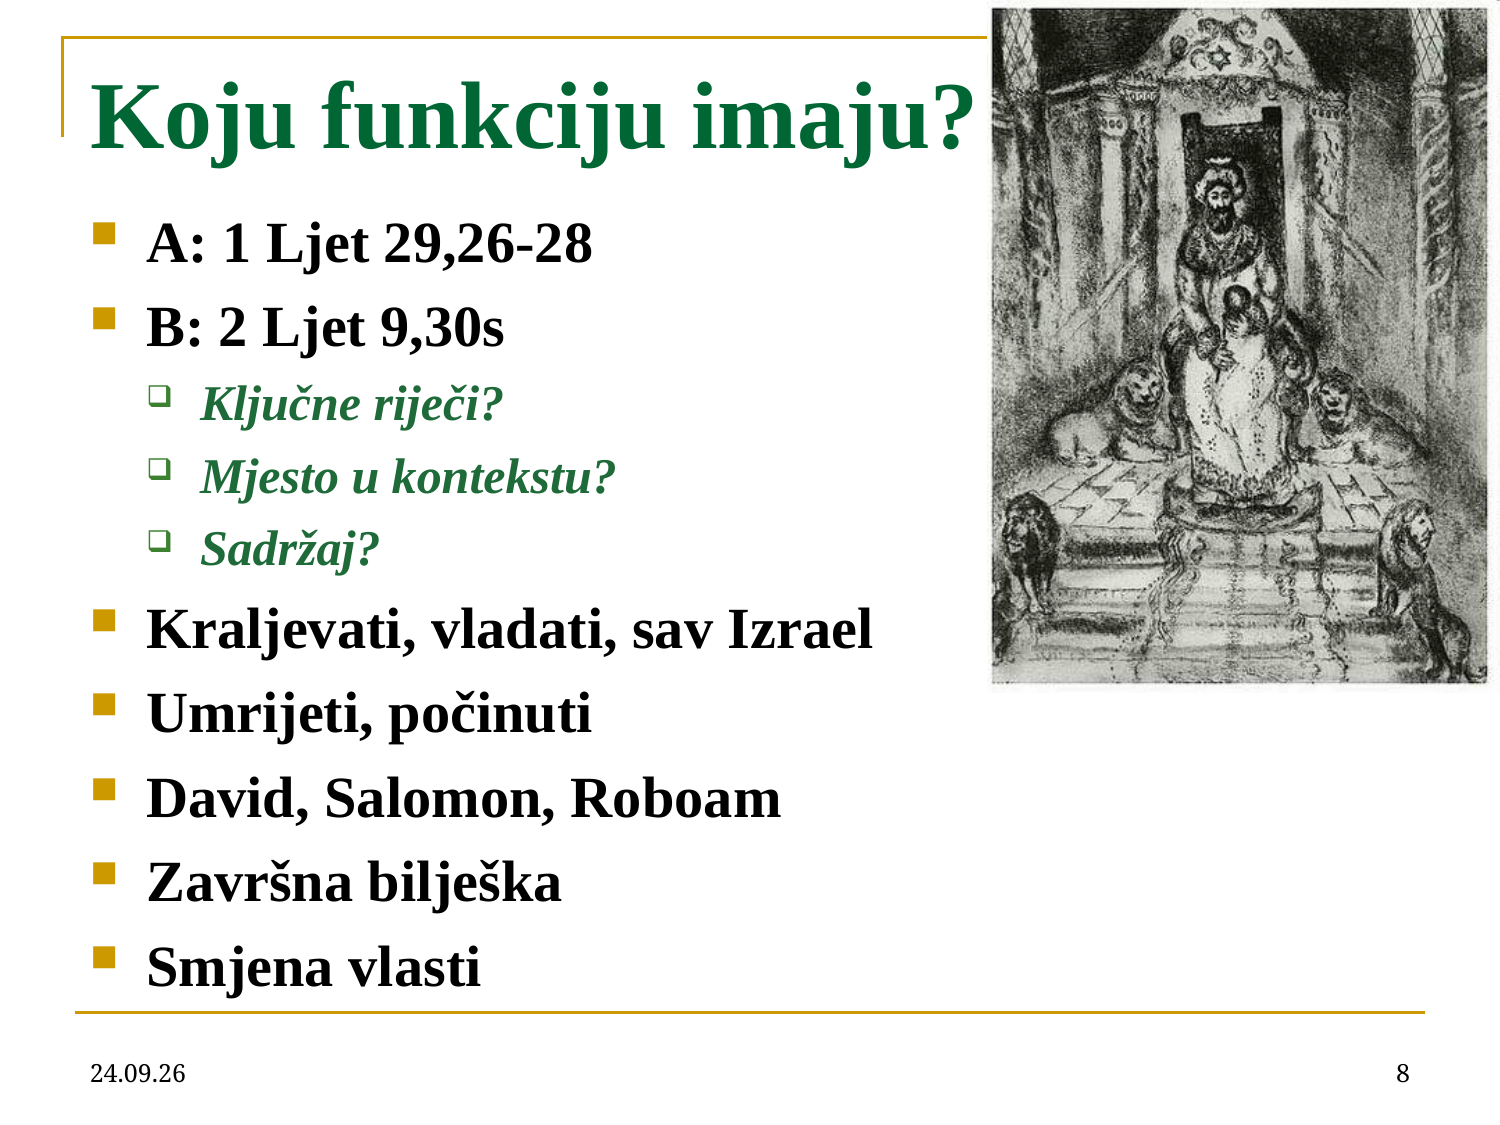

# Koju funkciju imaju?
A: 1 Ljet 29,26-28
B: 2 Ljet 9,30s
Ključne riječi?
Mjesto u kontekstu?
Sadržaj?
Kraljevati, vladati, sav Izrael
Umrijeti, počinuti
David, Salomon, Roboam
Završna bilješka
Smjena vlasti